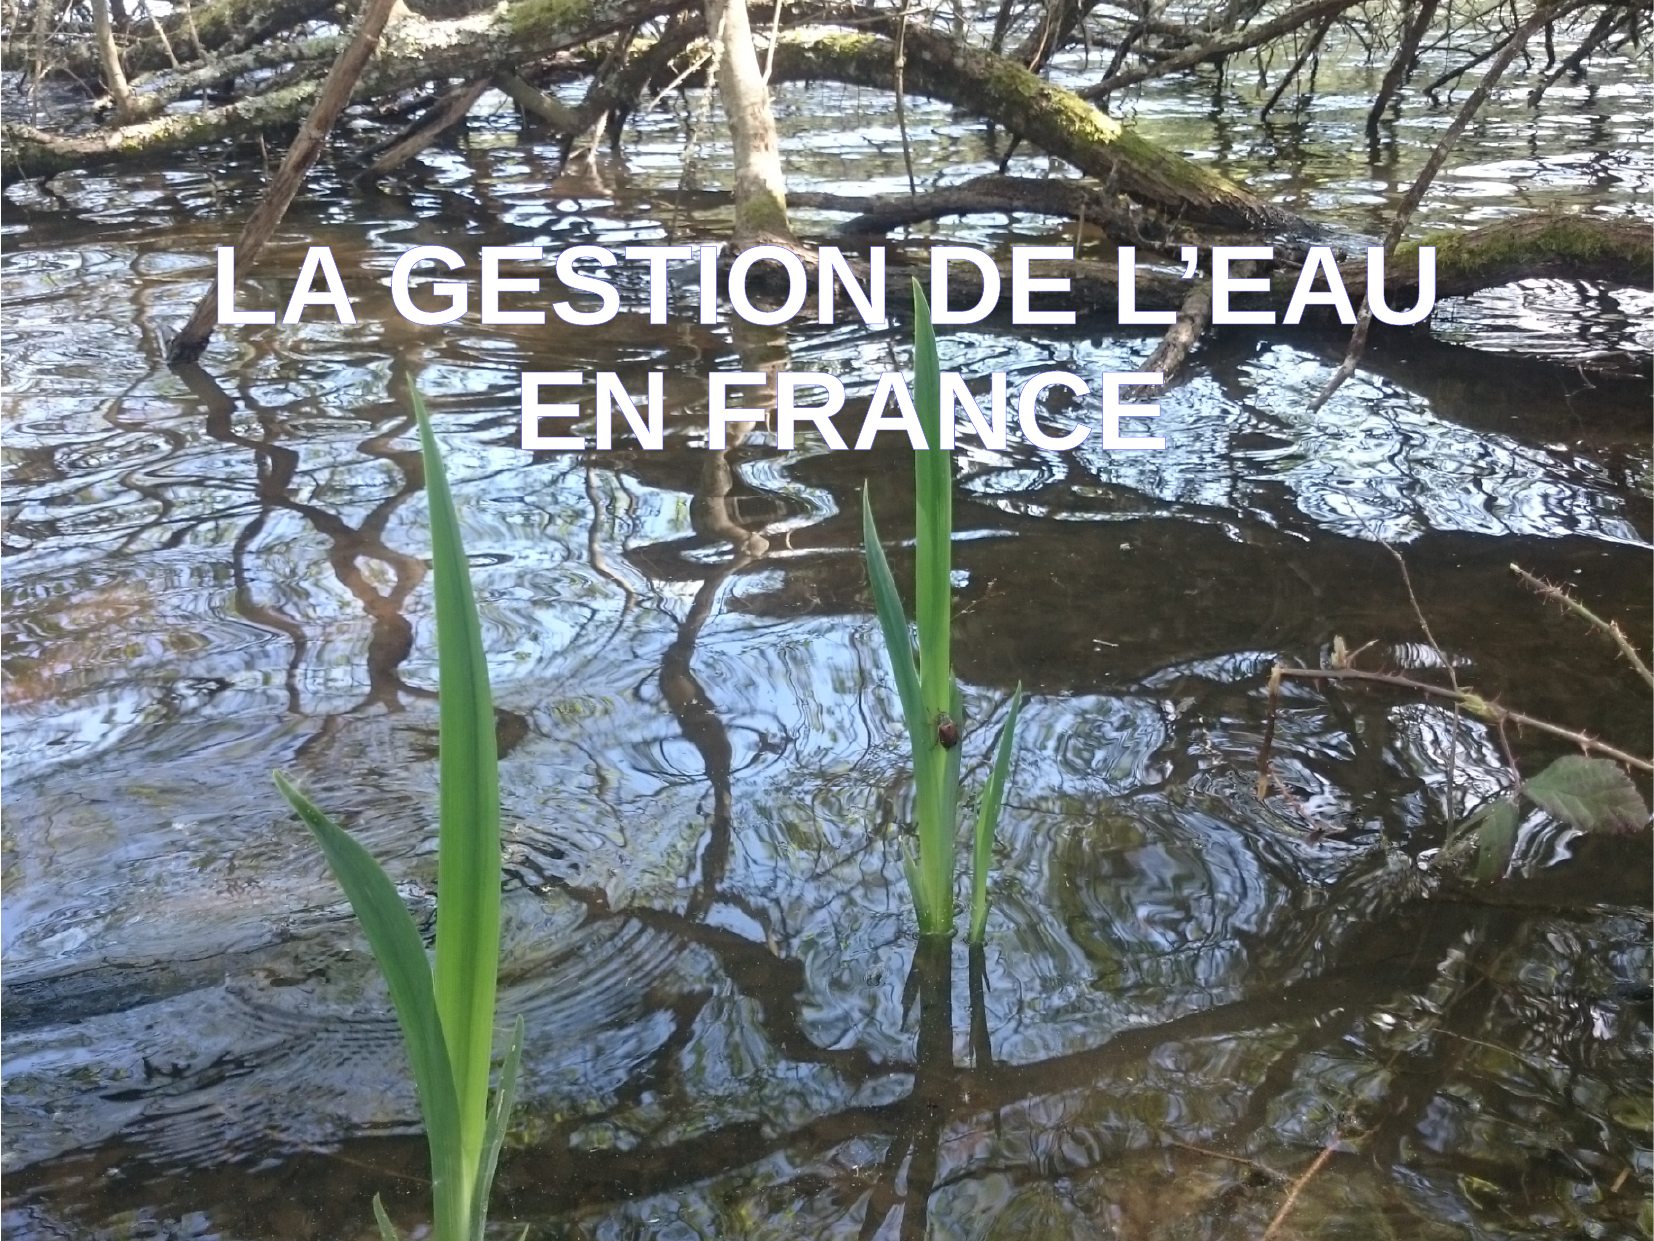

#
LA GESTION DE L’EAU
 EN FRANCE